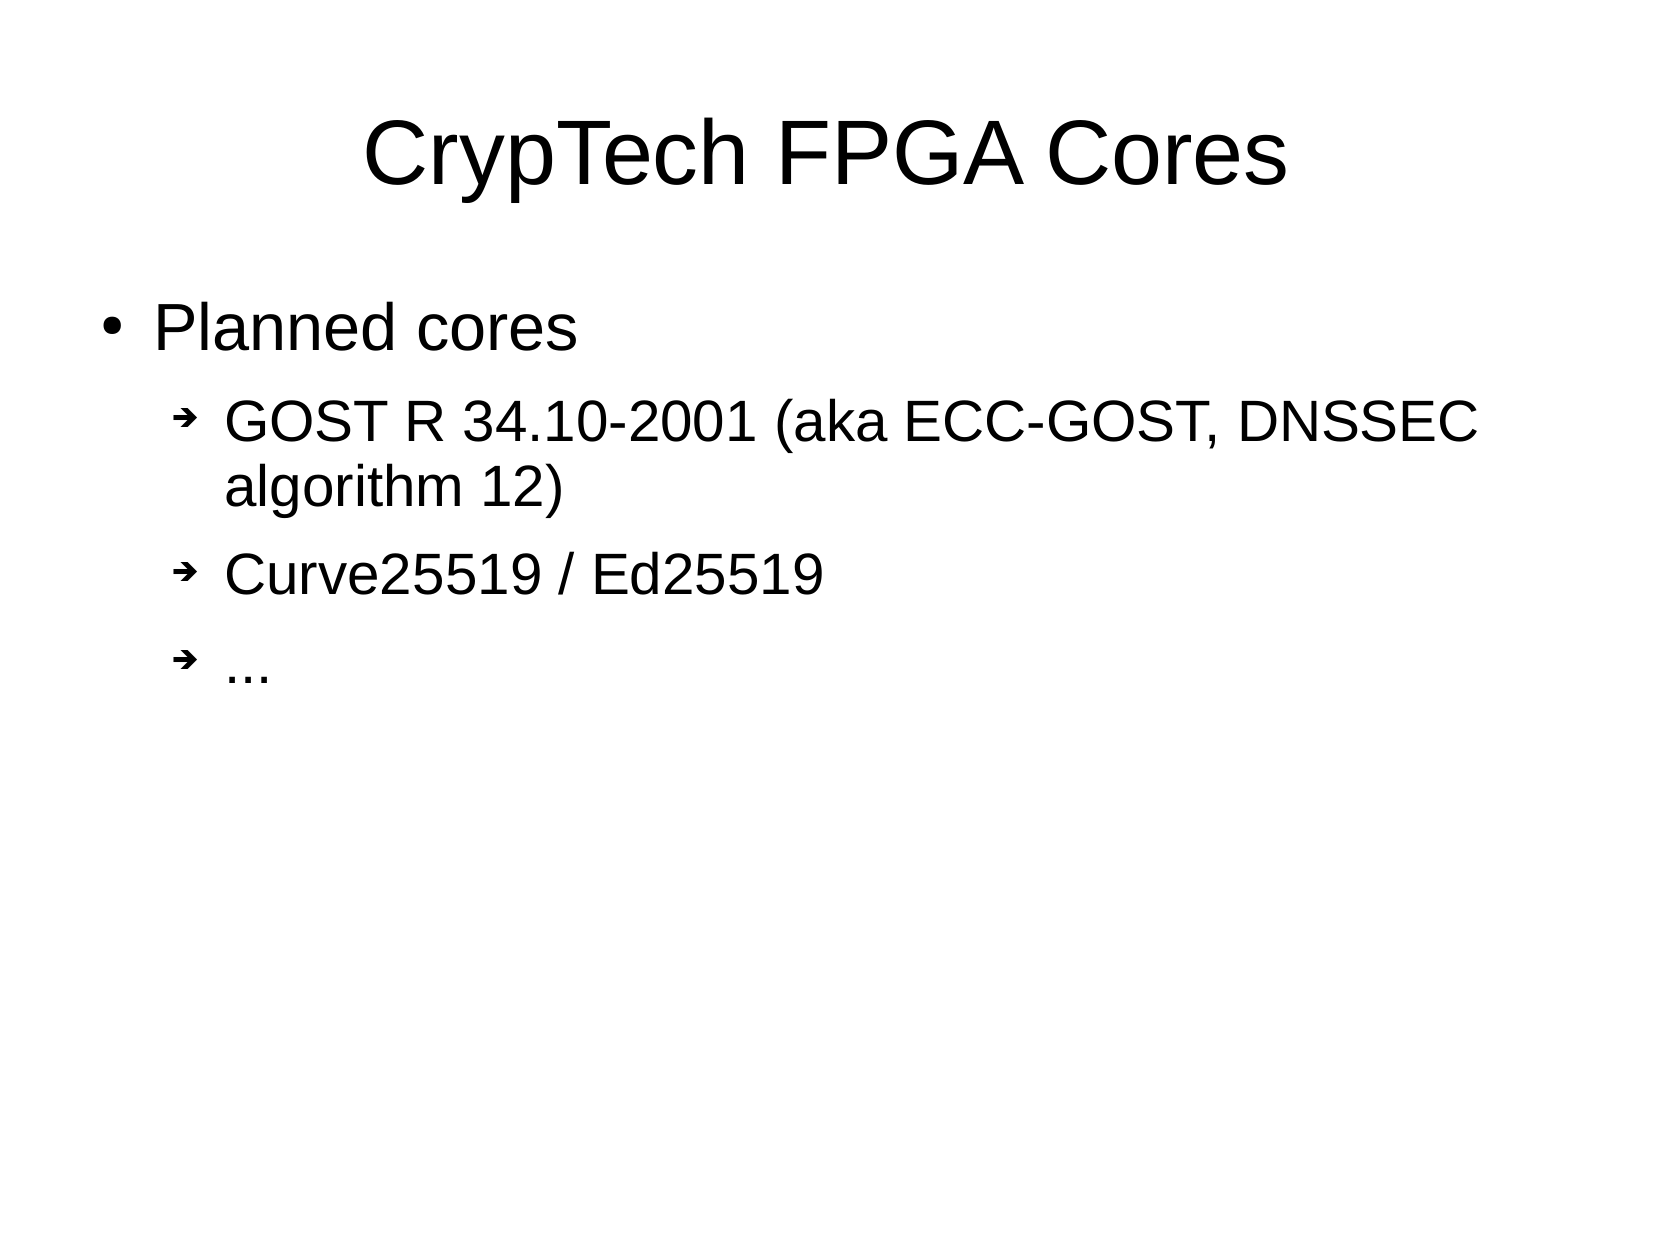

# CrypTech FPGA Cores
Planned cores
GOST R 34.10-2001 (aka ECC-GOST, DNSSEC algorithm 12)
Curve25519 / Ed25519
...